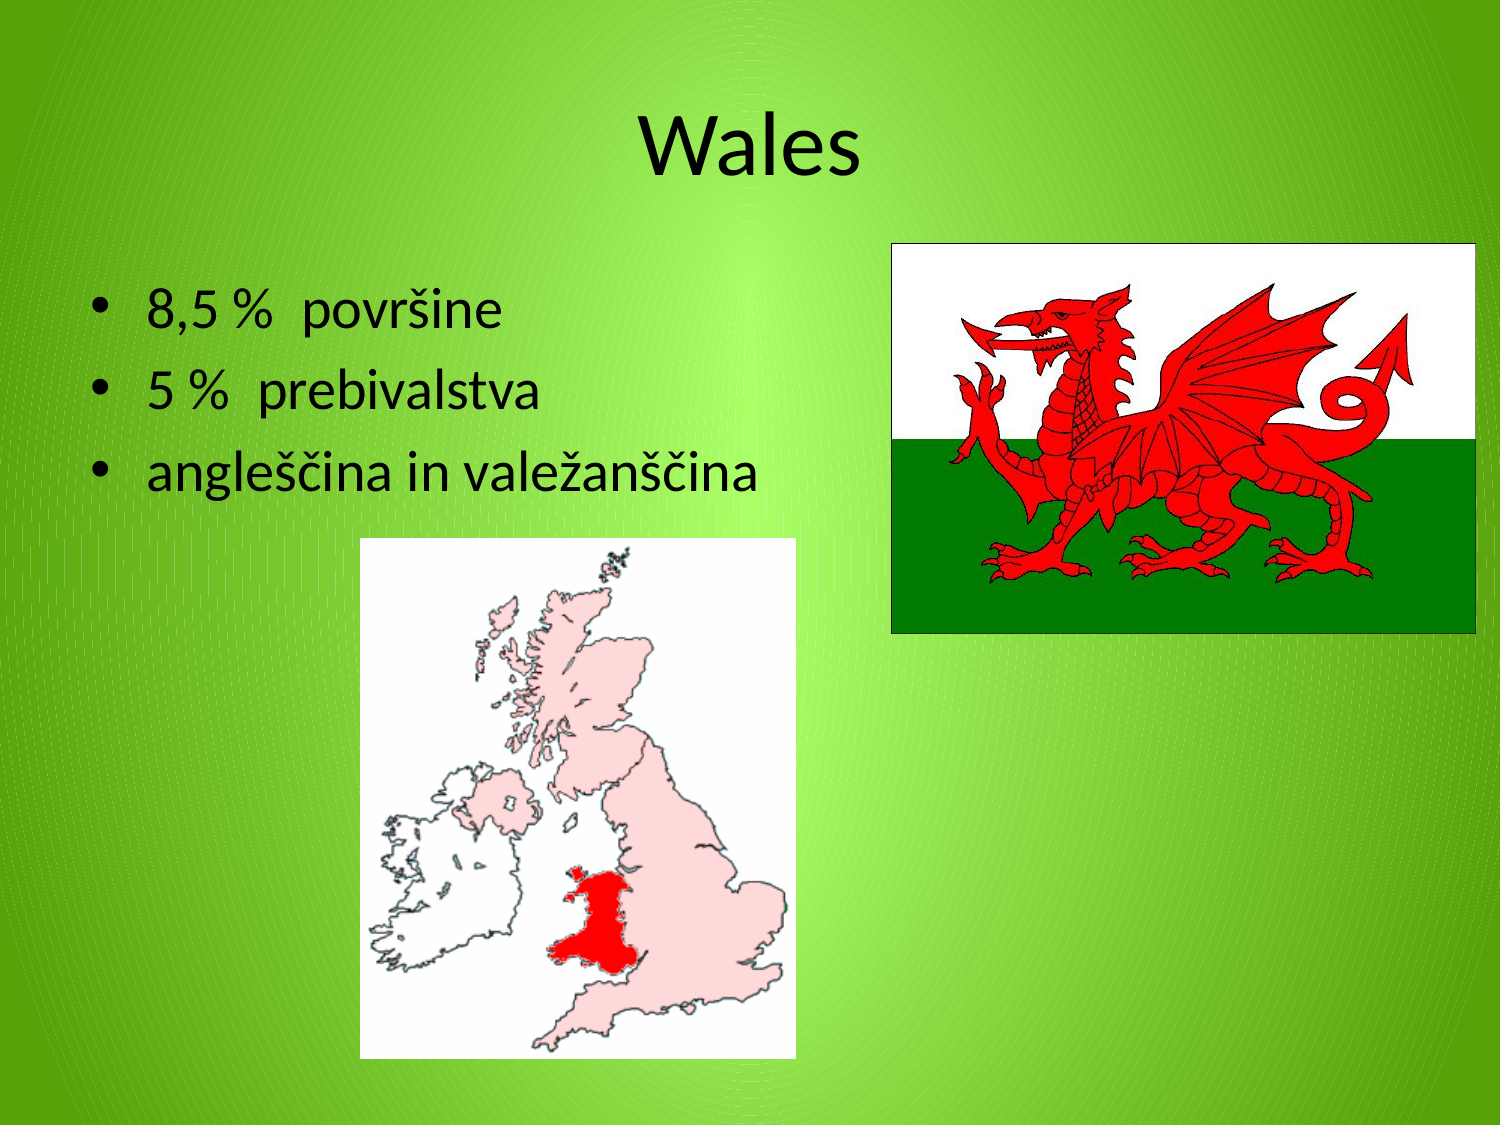

# Wales
8,5 % površine
5 % prebivalstva
angleščina in valežanščina